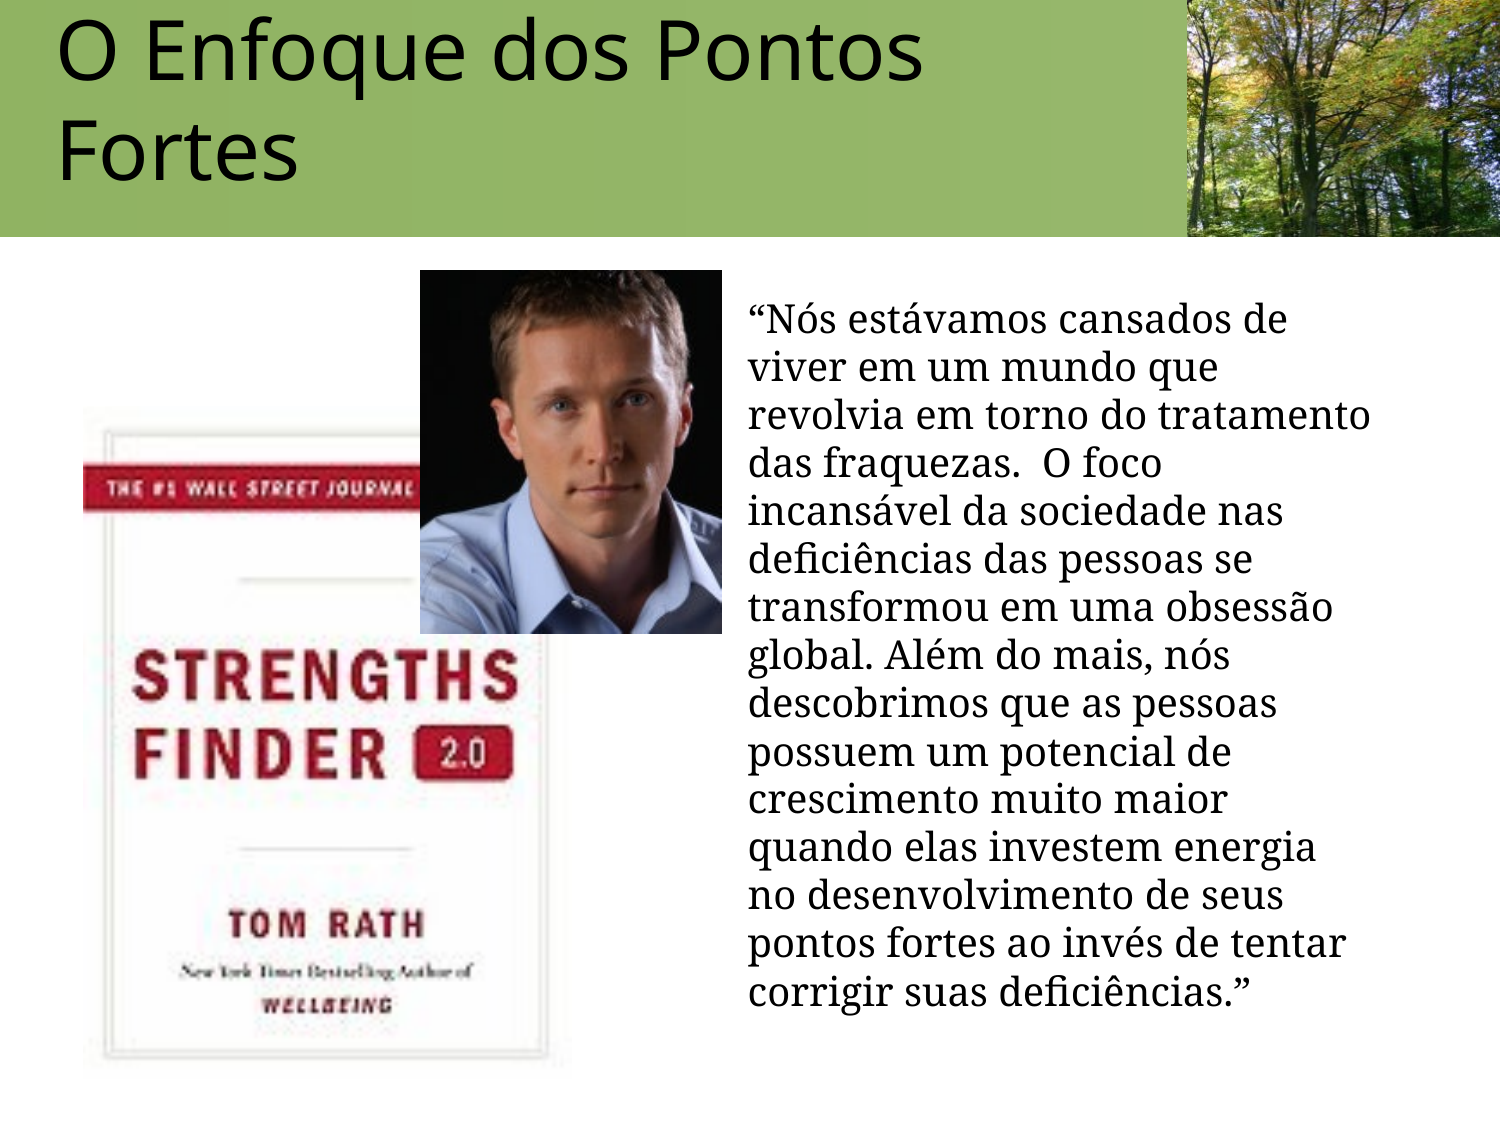

# O Enfoque dos Pontos Fortes
“Nós estávamos cansados de viver em um mundo que revolvia em torno do tratamento das fraquezas. O foco incansável da sociedade nas deficiências das pessoas se transformou em uma obsessão global. Além do mais, nós descobrimos que as pessoas possuem um potencial de crescimento muito maior quando elas investem energia no desenvolvimento de seus pontos fortes ao invés de tentar corrigir suas deficiências.”